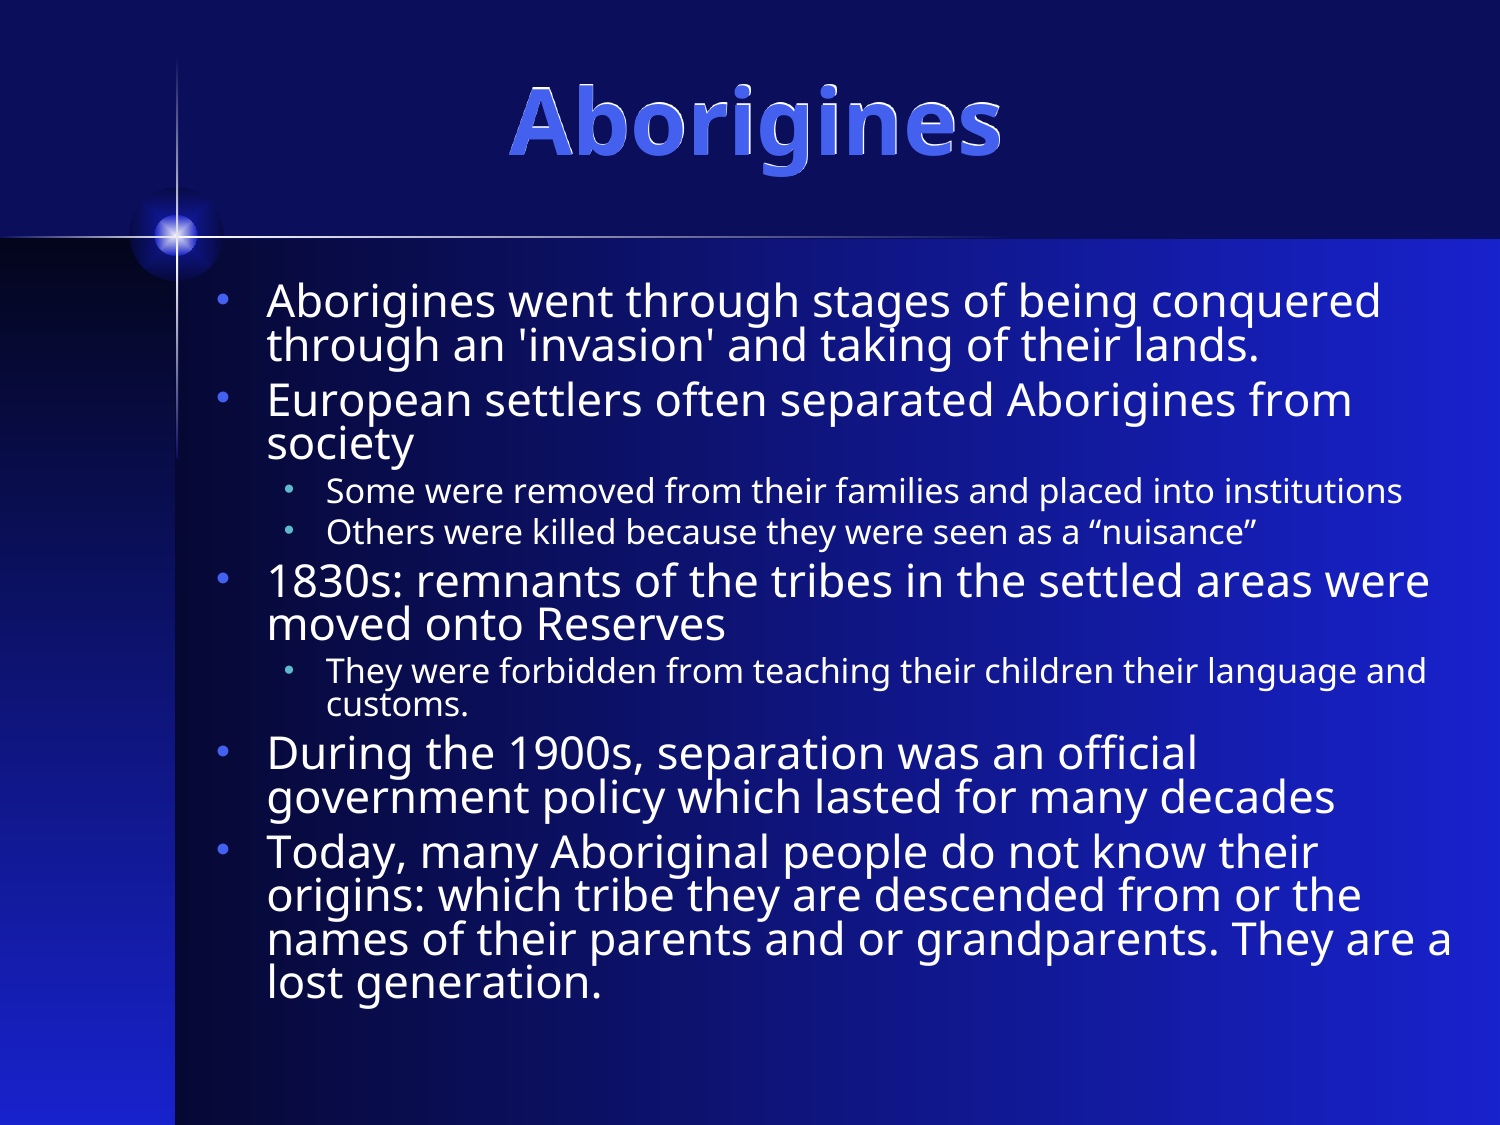

# Aborigines
Aborigines went through stages of being conquered through an 'invasion' and taking of their lands.
European settlers often separated Aborigines from society
Some were removed from their families and placed into institutions
Others were killed because they were seen as a “nuisance”
1830s: remnants of the tribes in the settled areas were moved onto Reserves
They were forbidden from teaching their children their language and customs.
During the 1900s, separation was an official government policy which lasted for many decades
Today, many Aboriginal people do not know their origins: which tribe they are descended from or the names of their parents and or grandparents. They are a lost generation.